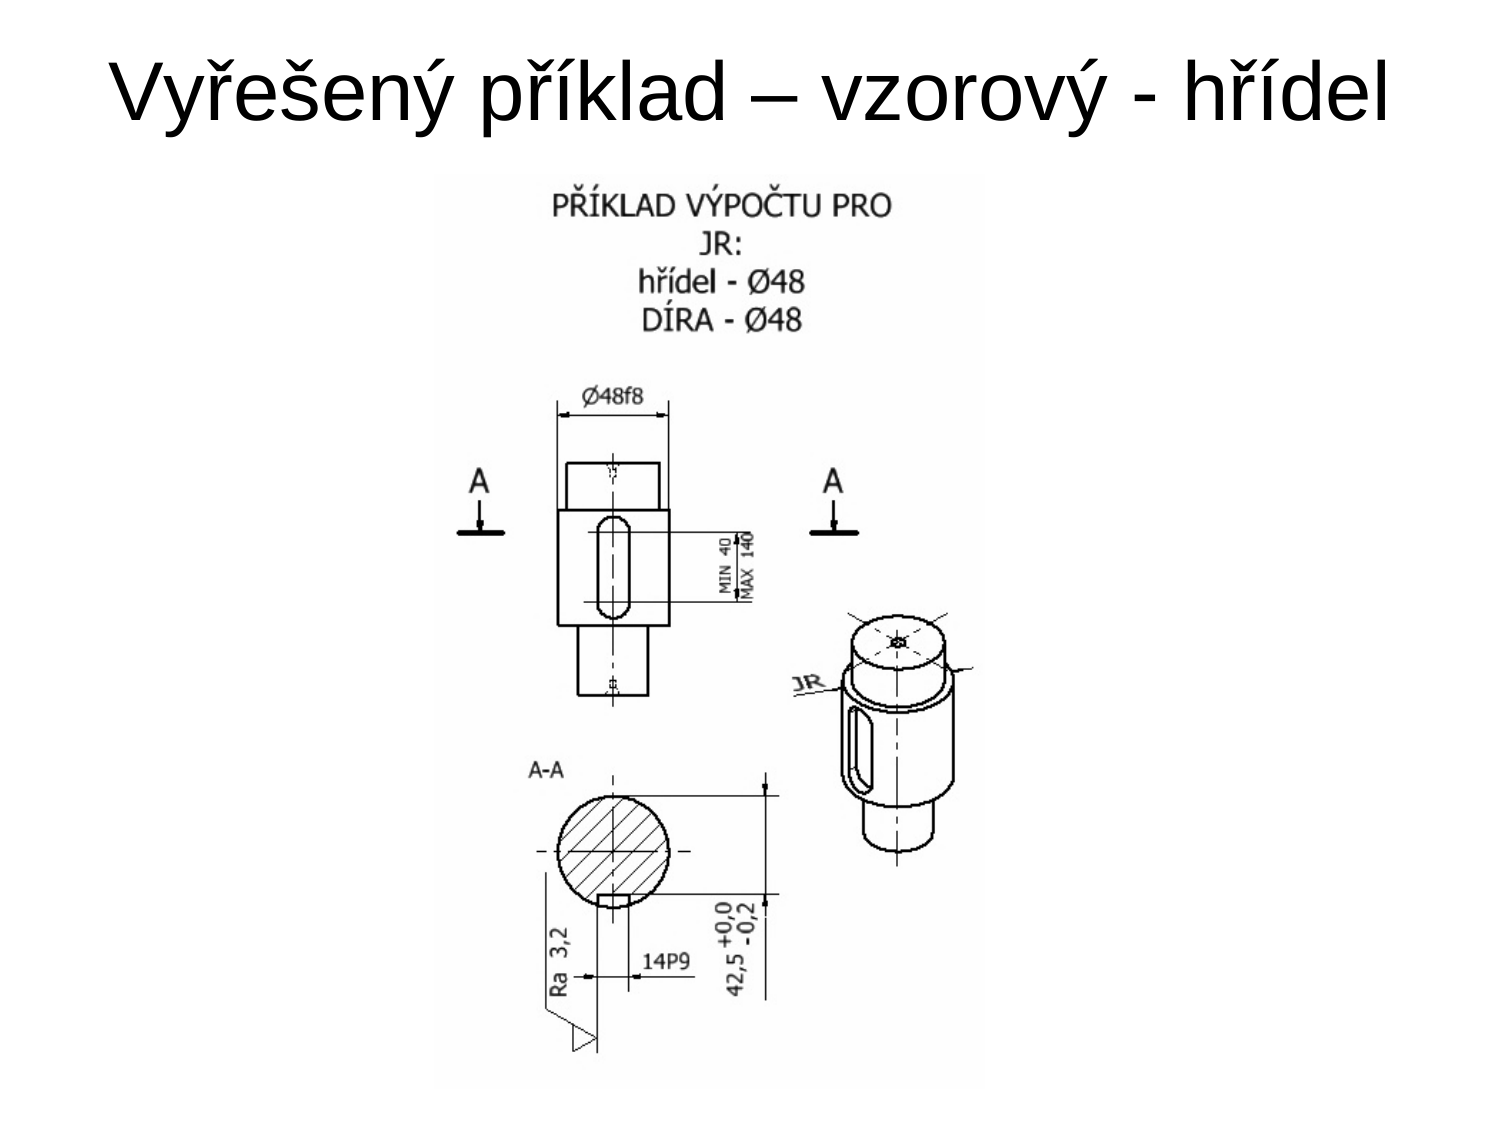

# Vyřešený příklad – vzorový - hřídel